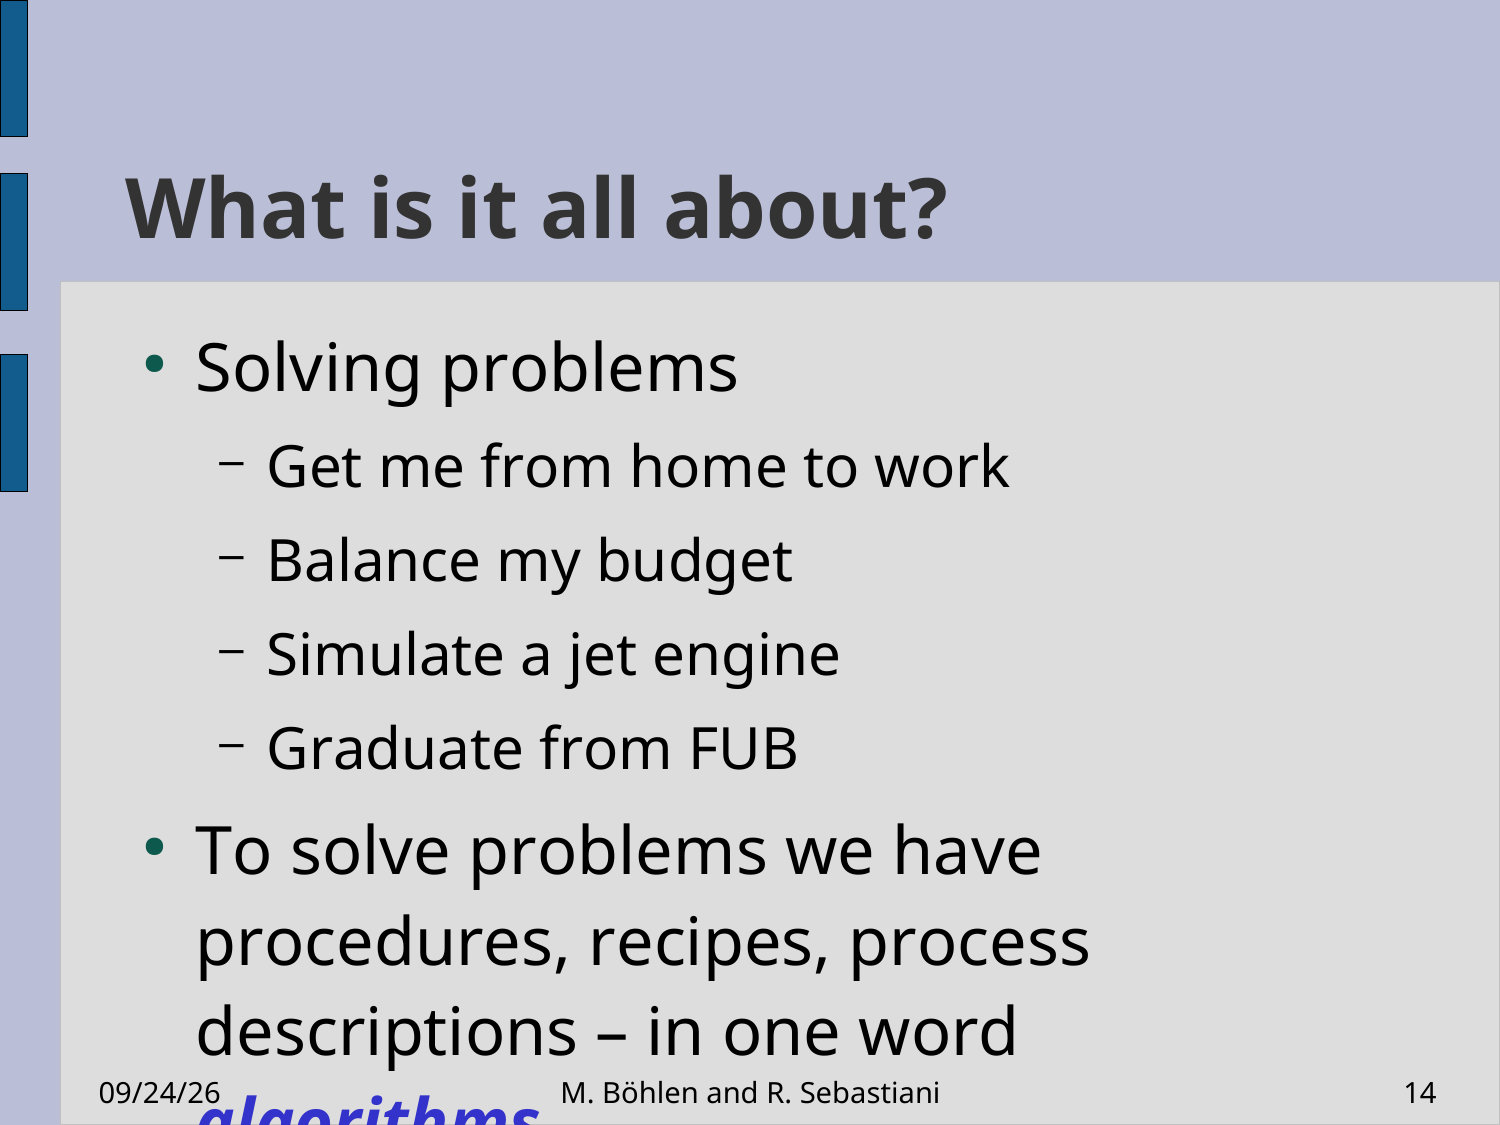

# What is it all about?
Solving problems
Get me from home to work
Balance my budget
Simulate a jet engine
Graduate from FUB
To solve problems we have procedures, recipes, process descriptions – in one word algorithms.
M. Böhlen and R. Sebastiani
14